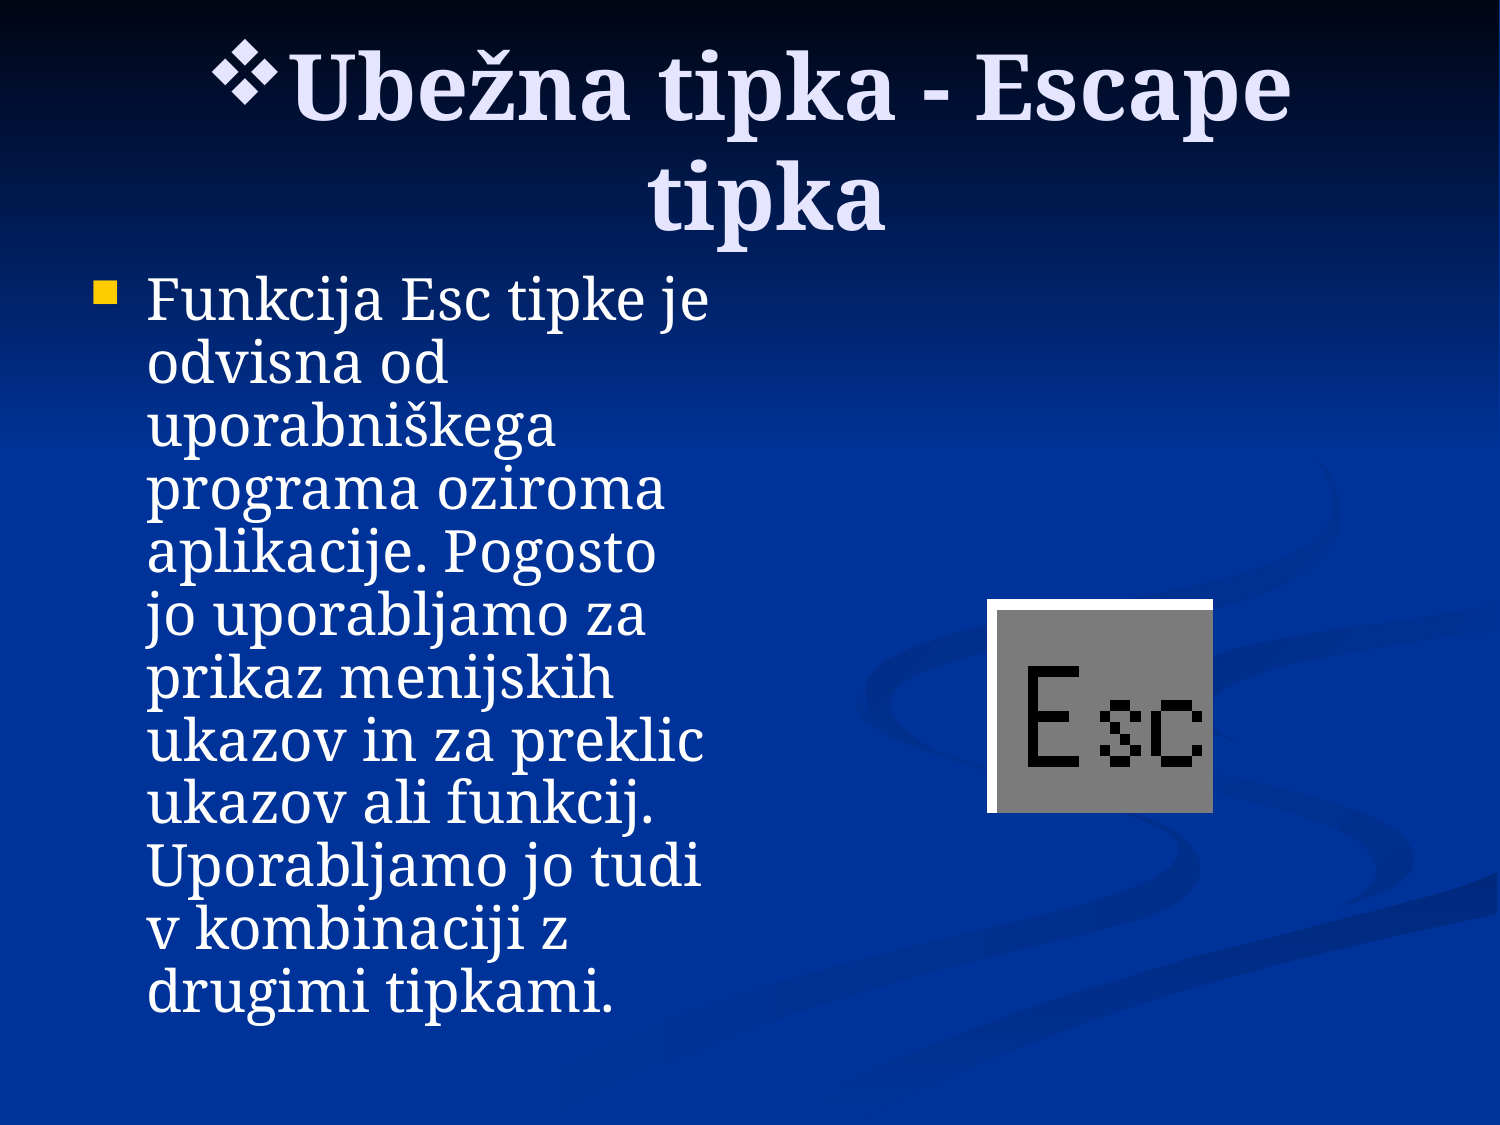

# Ubežna tipka - Escape tipka
Funkcija Esc tipke je odvisna od uporabniškega programa oziroma aplikacije. Pogosto jo uporabljamo za prikaz menijskih ukazov in za preklic ukazov ali funkcij. Uporabljamo jo tudi v kombinaciji z drugimi tipkami.